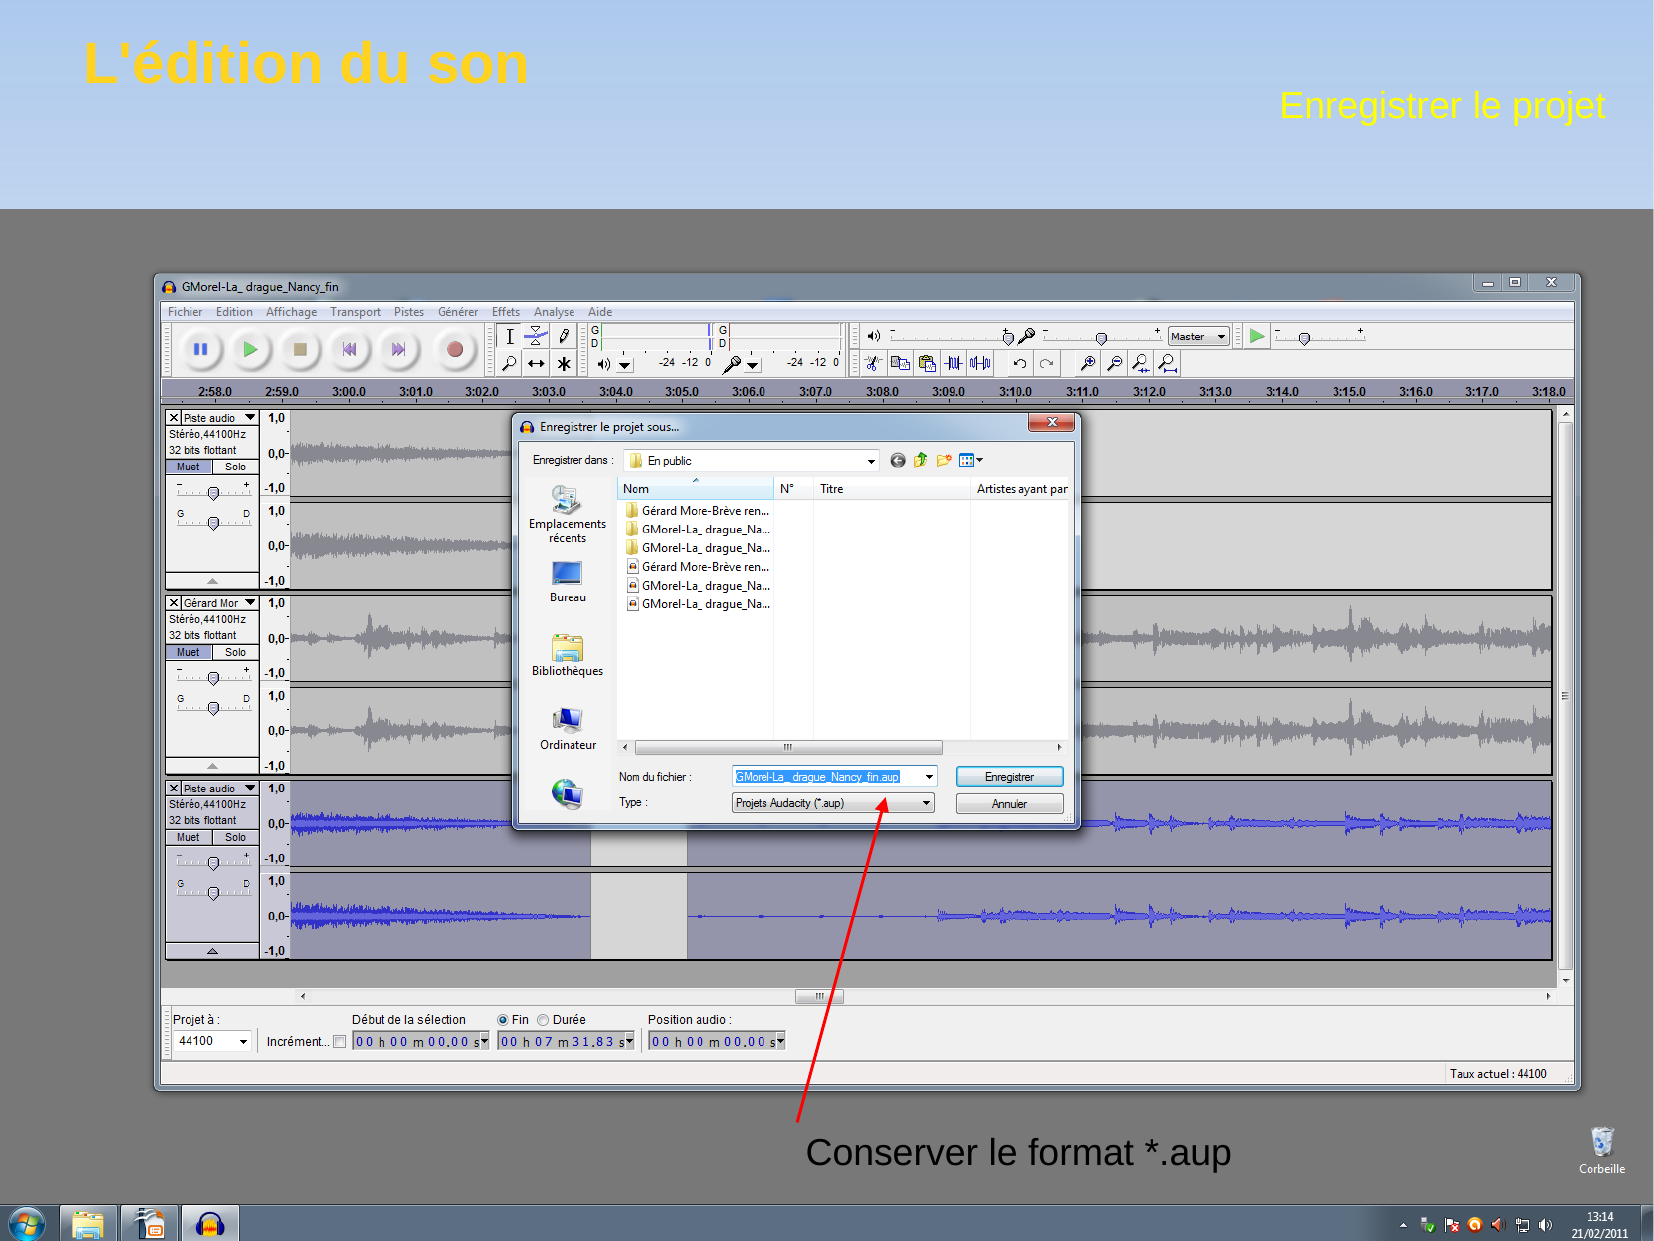

L'édition du son
 Enregistrer le projet
#
Conserver le format *.aup